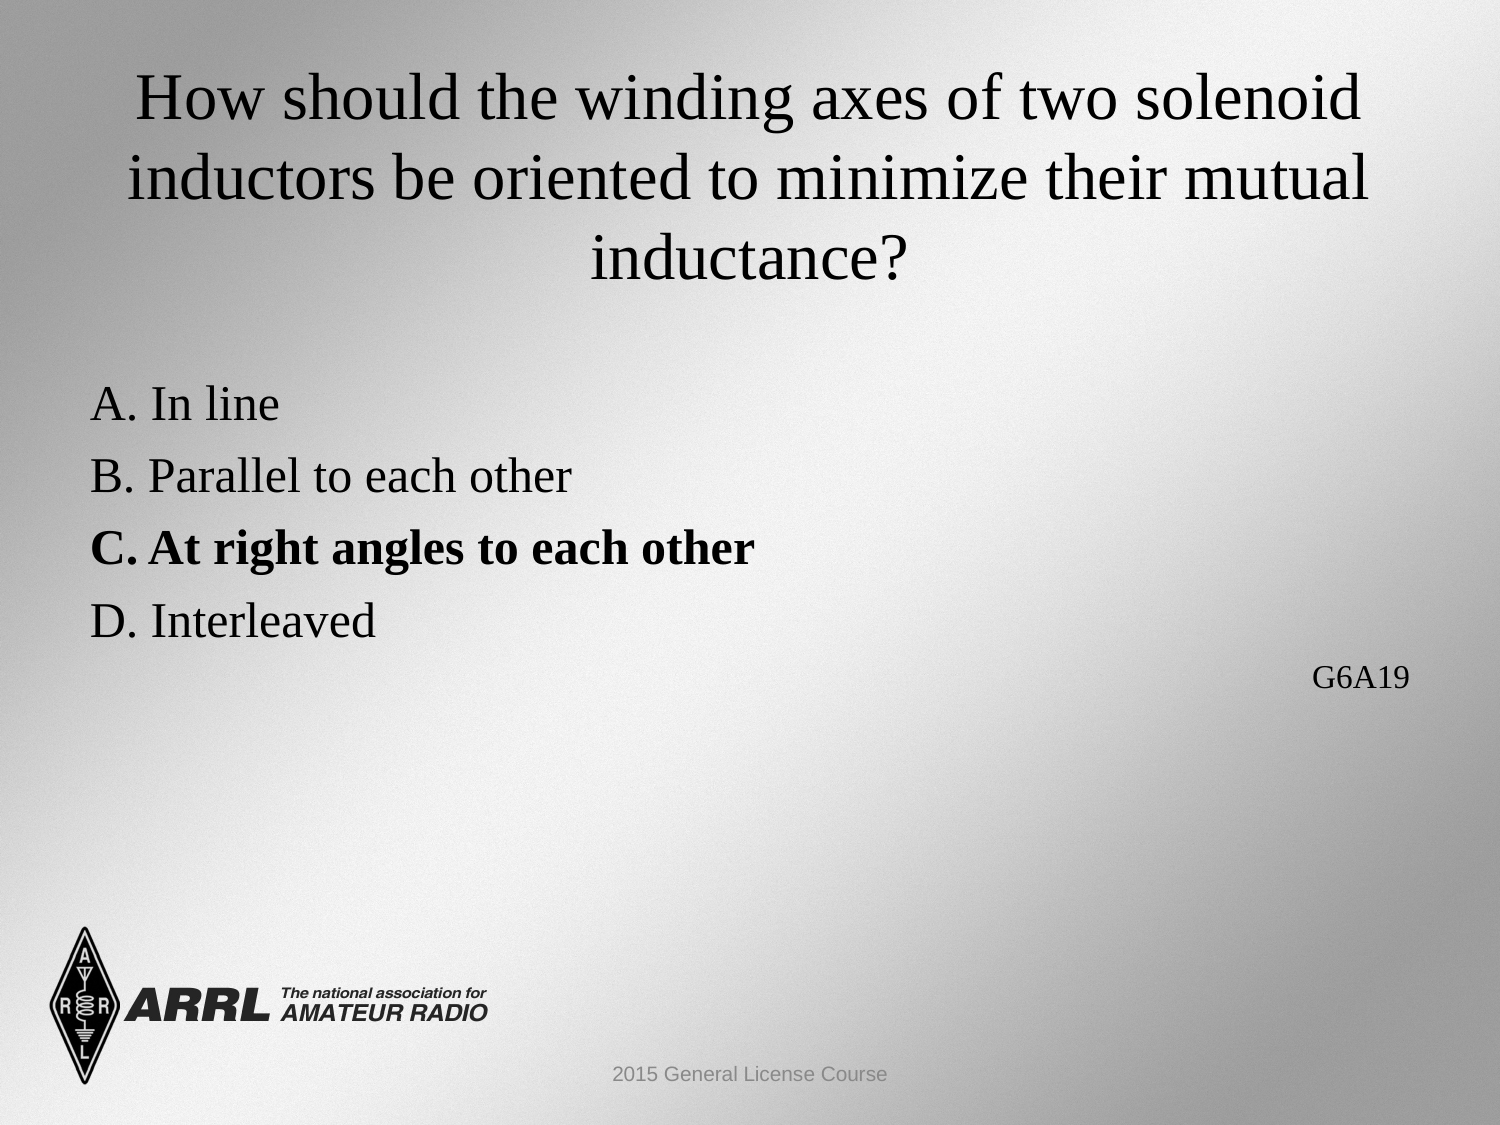

# How should the winding axes of two solenoid inductors be oriented to minimize their mutual inductance?
A. In line
B. Parallel to each other
C. At right angles to each other
D. Interleaved
 G6A19
2015 General License Course